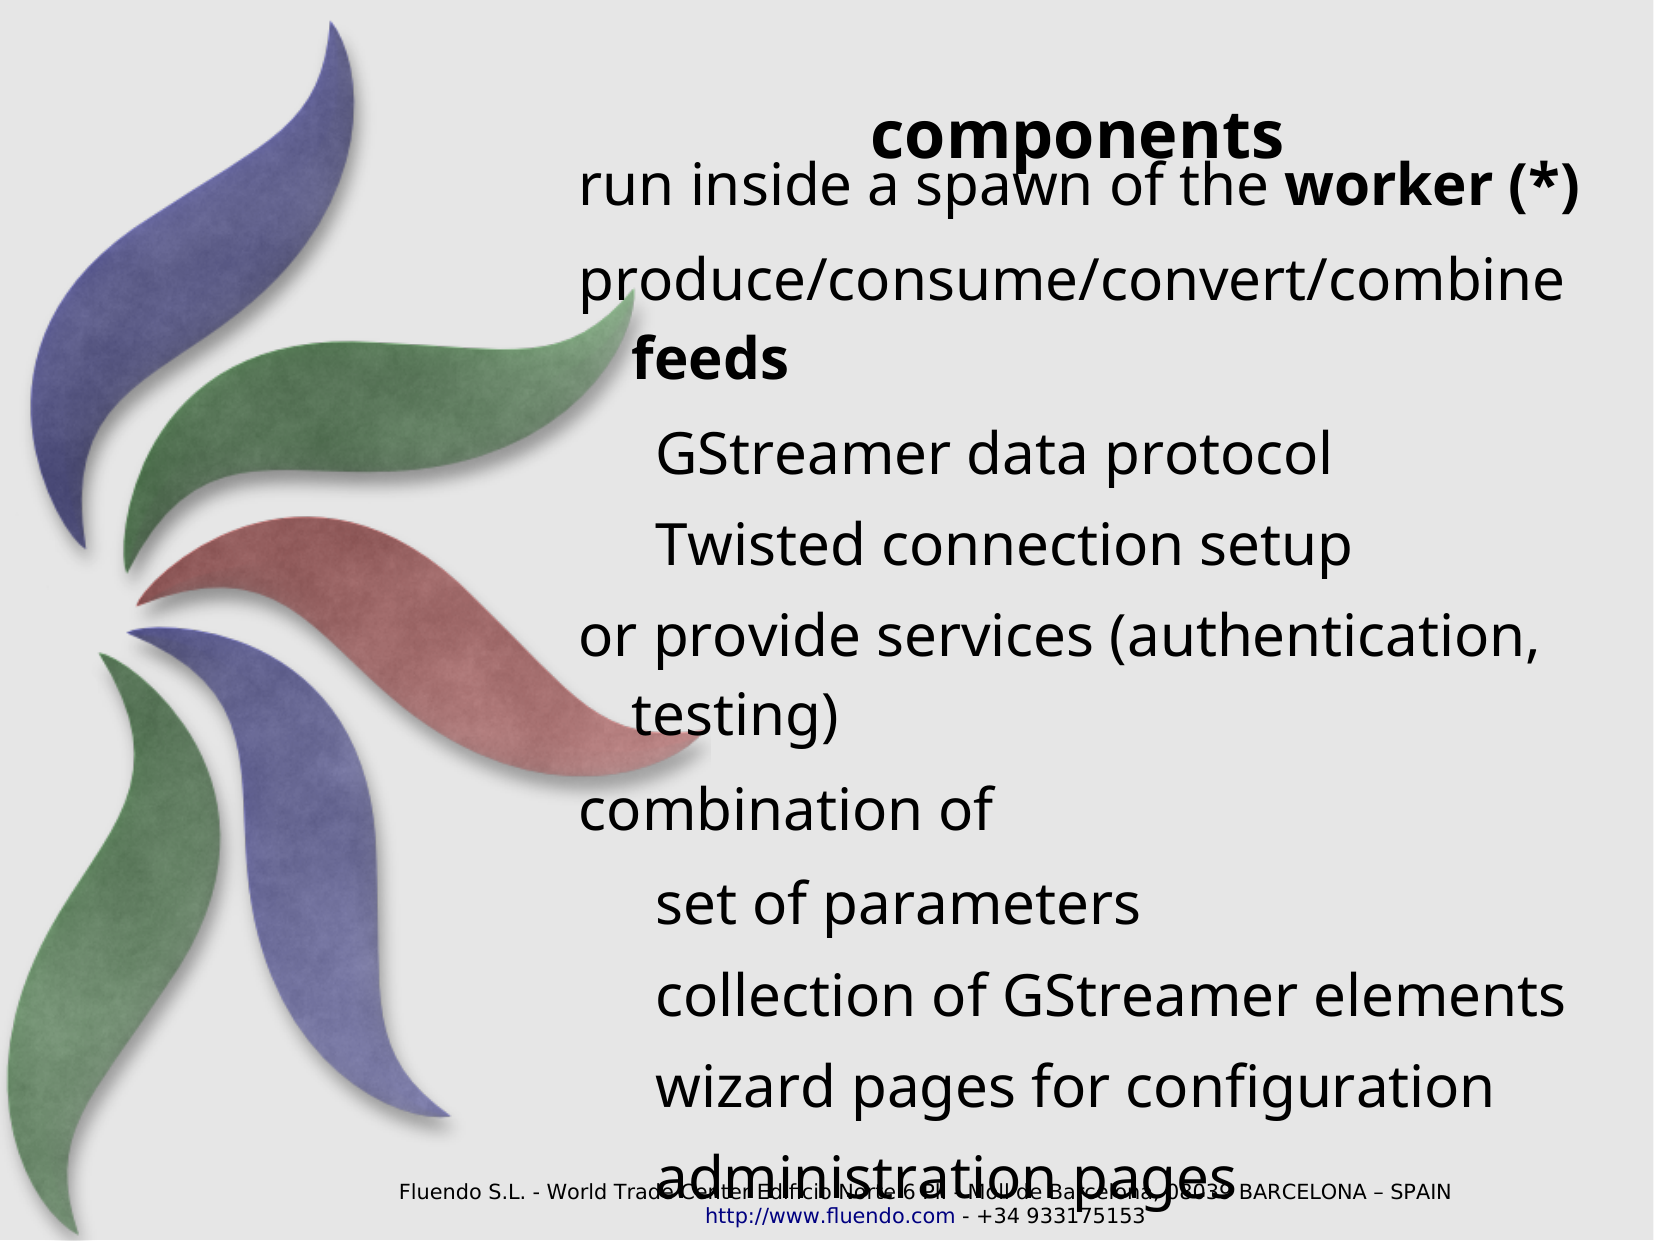

# components
run inside a spawn of the worker (*)
produce/consume/convert/combine feeds
GStreamer data protocol
Twisted connection setup
or provide services (authentication, testing)
combination of
set of parameters
collection of GStreamer elements
wizard pages for configuration
administration pages